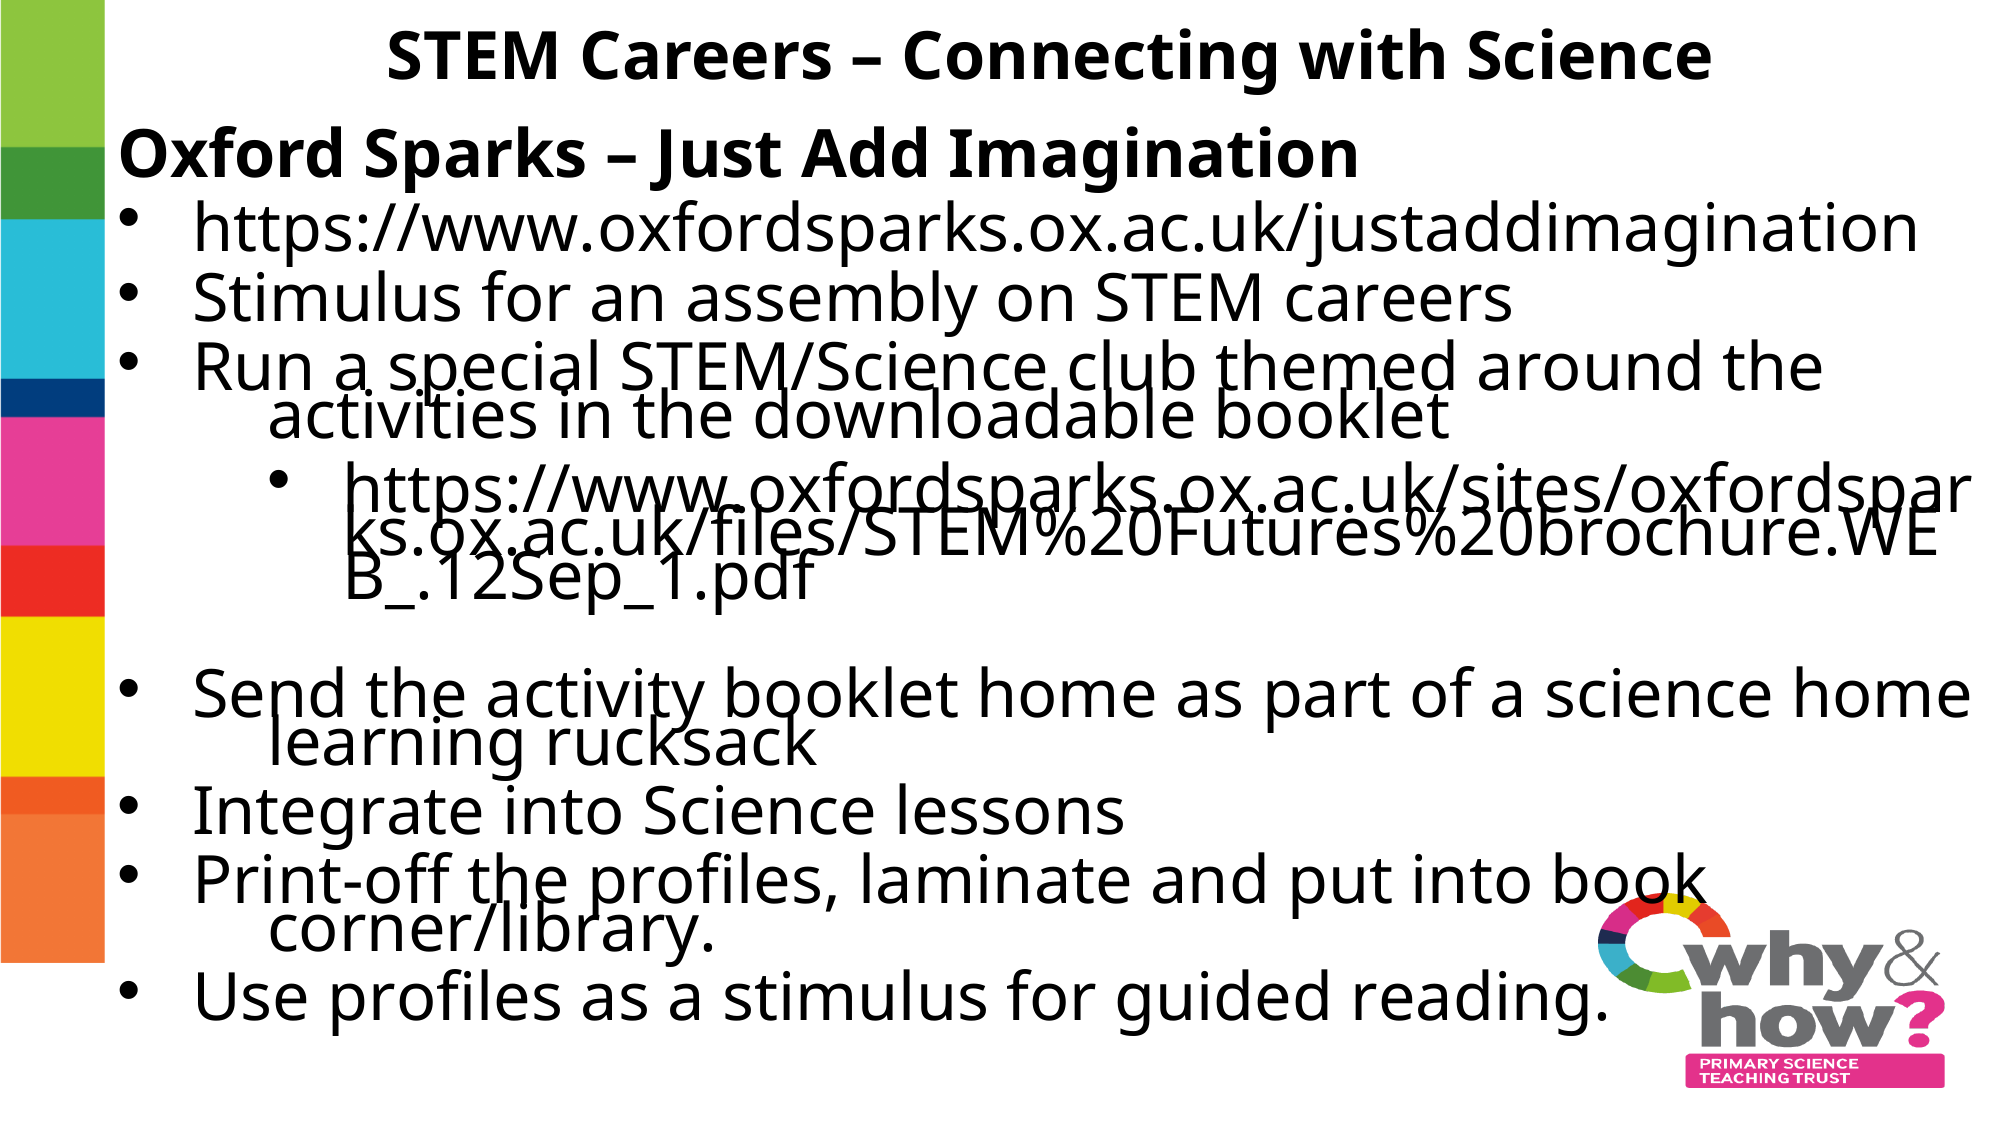

STEM Careers – Connecting with Science
Oxford Sparks – Just Add Imagination
https://www.oxfordsparks.ox.ac.uk/justaddimagination
Stimulus for an assembly on STEM careers
Run a special STEM/Science club themed around the activities in the downloadable booklet
https://www.oxfordsparks.ox.ac.uk/sites/oxfordsparks.ox.ac.uk/files/STEM%20Futures%20brochure.WEB_.12Sep_1.pdf
Send the activity booklet home as part of a science home learning rucksack
Integrate into Science lessons
Print-off the profiles, laminate and put into book corner/library.
Use profiles as a stimulus for guided reading.